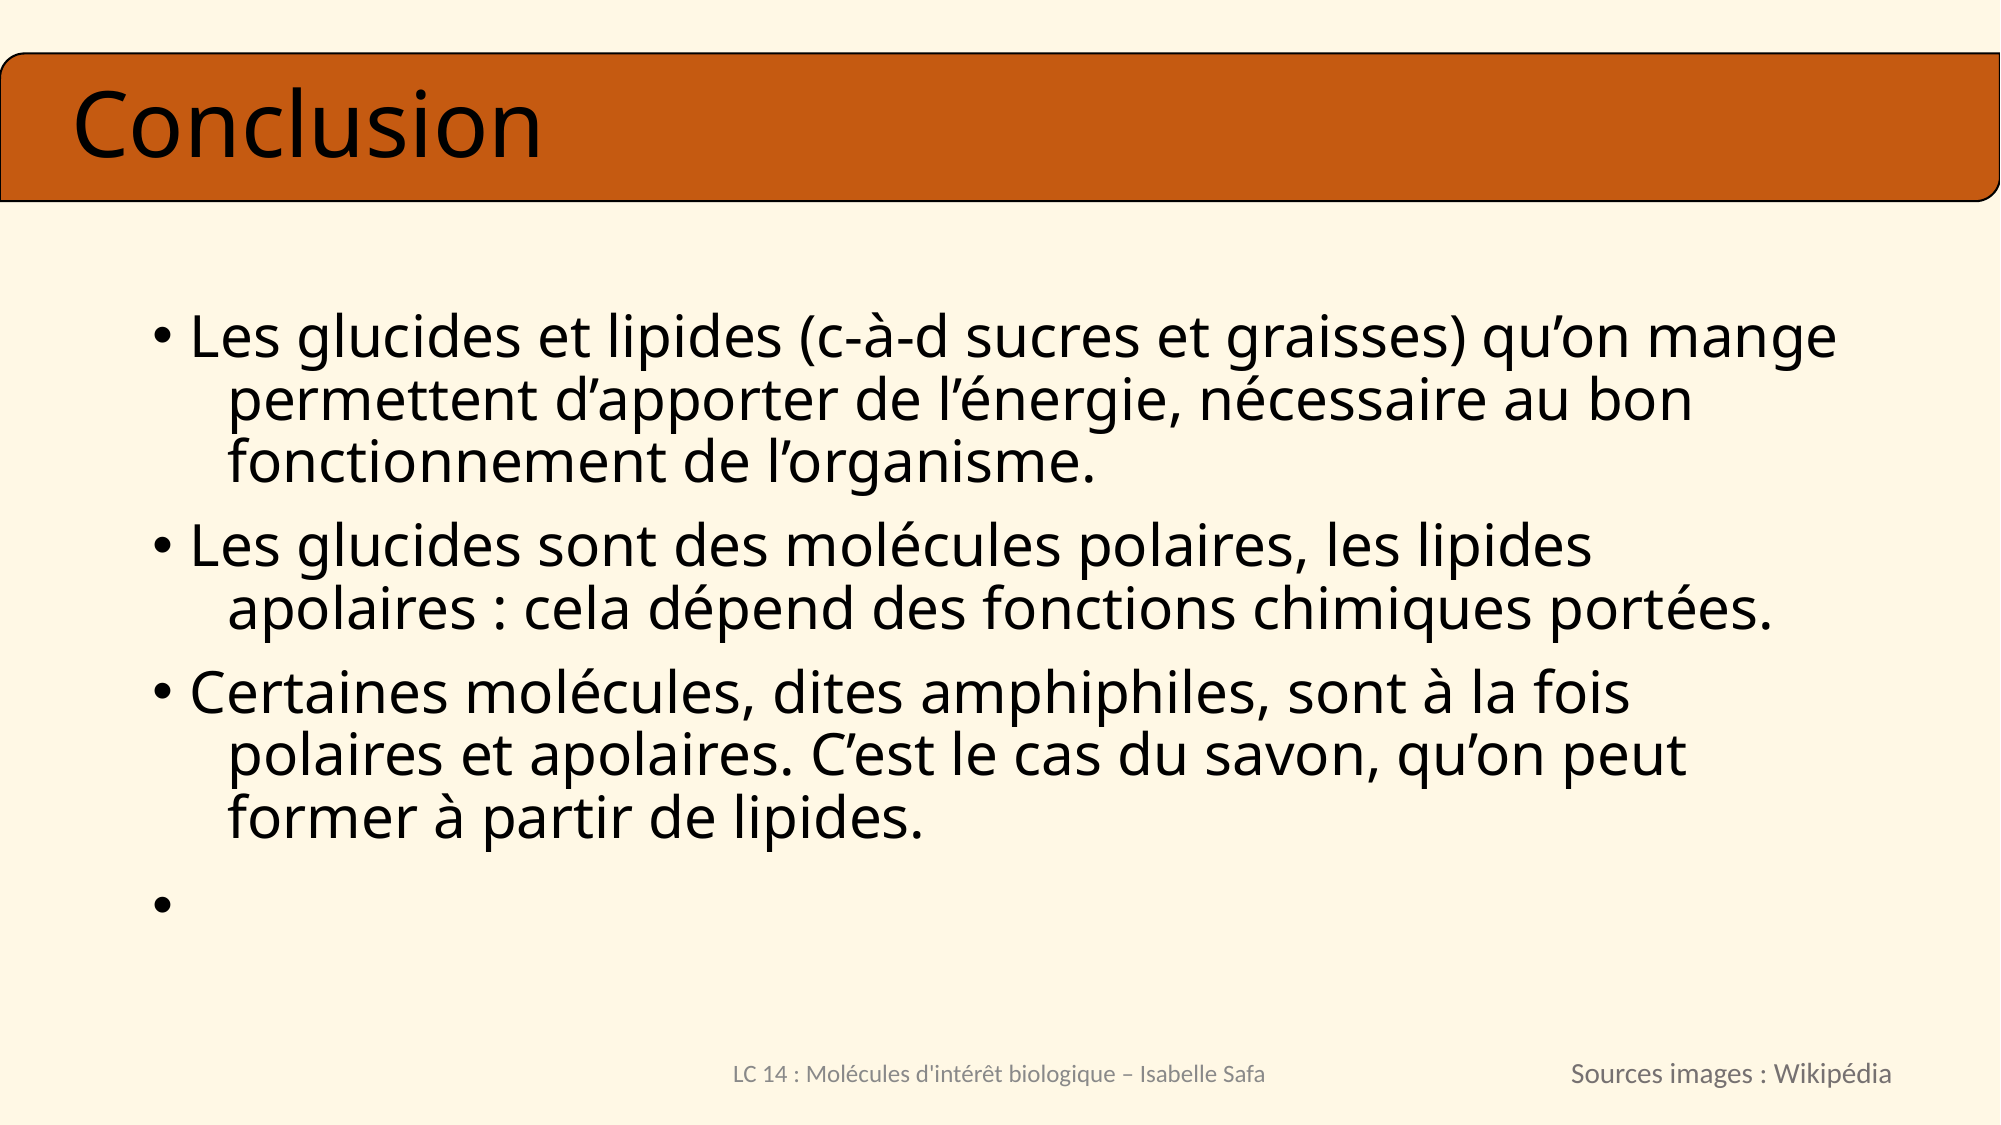

# Conclusion
Les glucides et lipides (c-à-d sucres et graisses) qu’on mange permettent d’apporter de l’énergie, nécessaire au bon fonctionnement de l’organisme.
Les glucides sont des molécules polaires, les lipides apolaires : cela dépend des fonctions chimiques portées.
Certaines molécules, dites amphiphiles, sont à la fois polaires et apolaires. C’est le cas du savon, qu’on peut former à partir de lipides.
LC 14 : Molécules d'intérêt biologique – Isabelle Safa
Sources images : Wikipédia